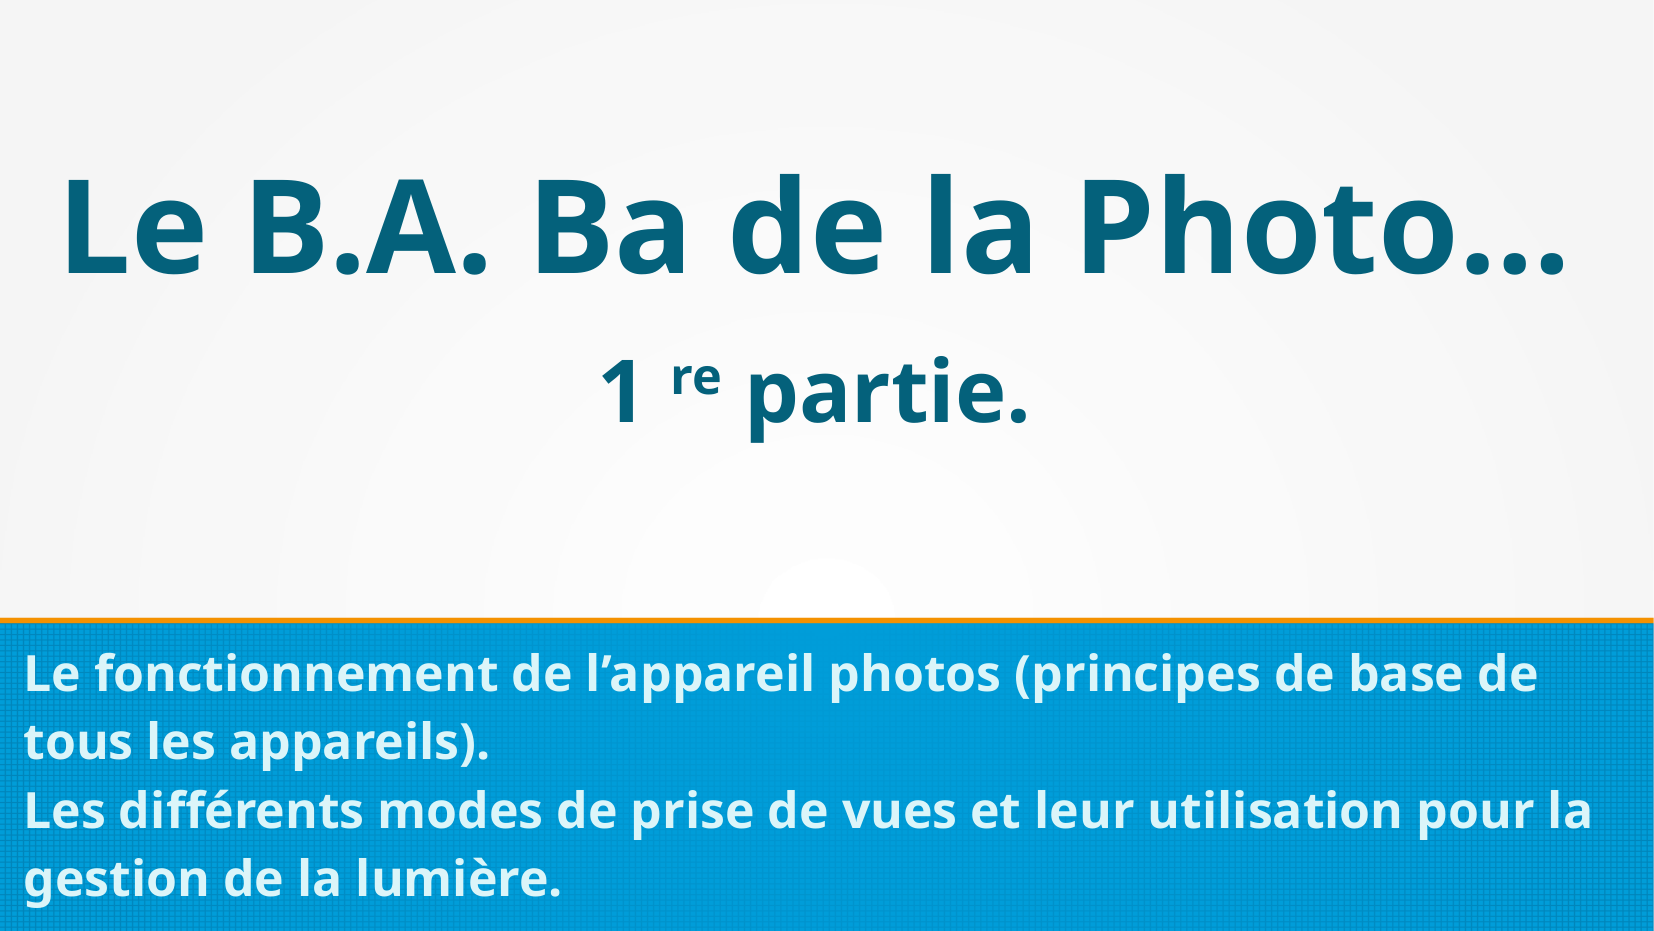

# Le B.A. Ba de la Photo… 1 re partie.
Le fonctionnement de l’appareil photos (principes de base de tous les appareils).
Les différents modes de prise de vues et leur utilisation pour la gestion de la lumière.